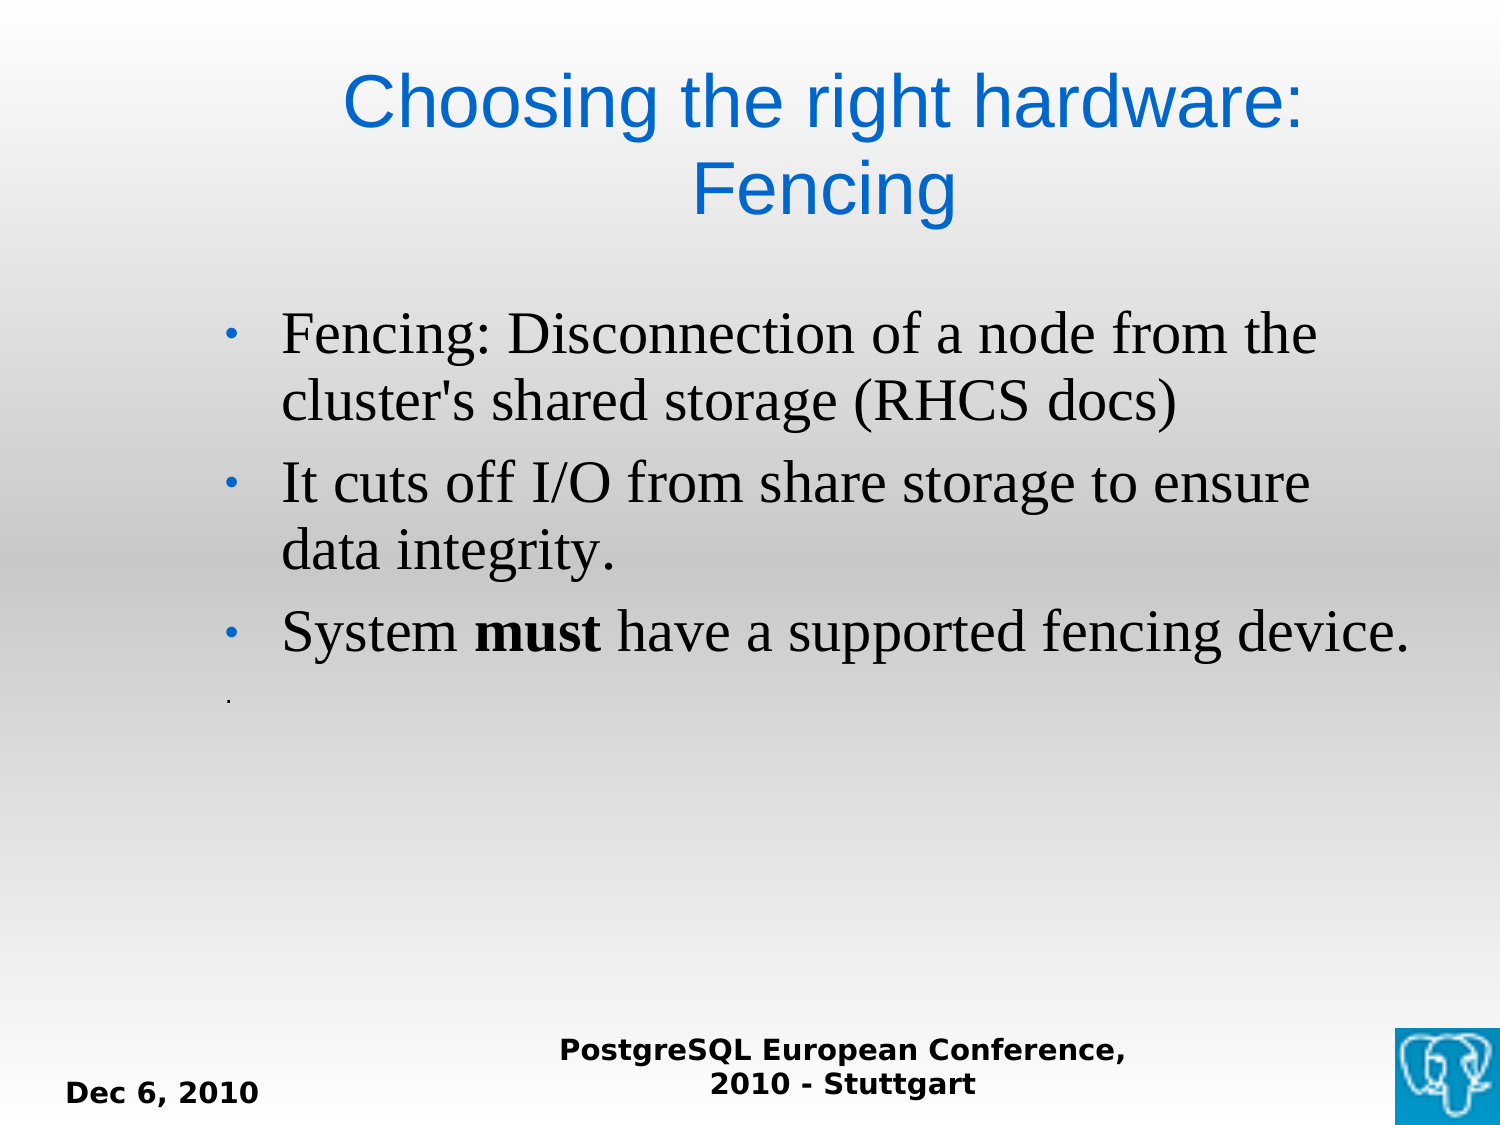

# Choosing the right hardware: Fencing
Fencing: Disconnection of a node from the cluster's shared storage (RHCS docs)
It cuts off I/O from share storage to ensure data integrity.
System must have a supported fencing device.
.